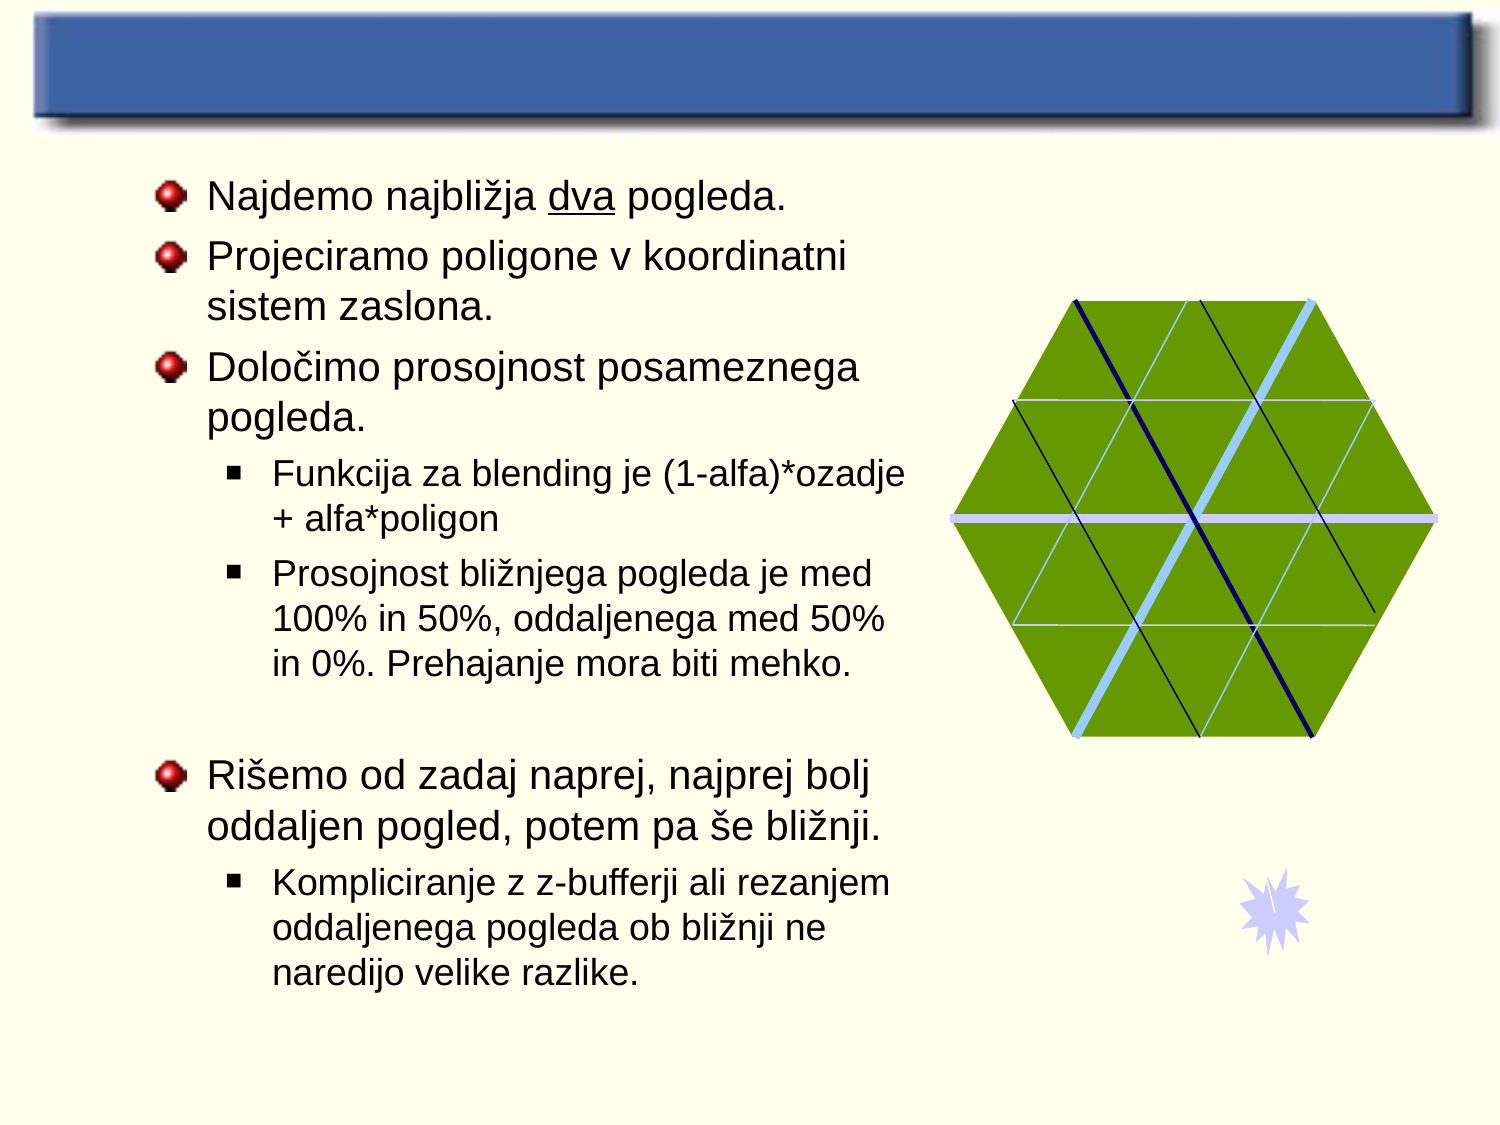

# Risanje poljubnega pogleda 1
Najdemo najbližja dva pogleda.
Projeciramo poligone v koordinatni sistem zaslona.
Določimo prosojnost posameznega pogleda.
Funkcija za blending je (1-alfa)*ozadje + alfa*poligon
Prosojnost bližnjega pogleda je med 100% in 50%, oddaljenega med 50% in 0%. Prehajanje mora biti mehko.
Rišemo od zadaj naprej, najprej bolj oddaljen pogled, potem pa še bližnji.
Kompliciranje z z-bufferji ali rezanjem oddaljenega pogleda ob bližnji ne naredijo velike razlike.